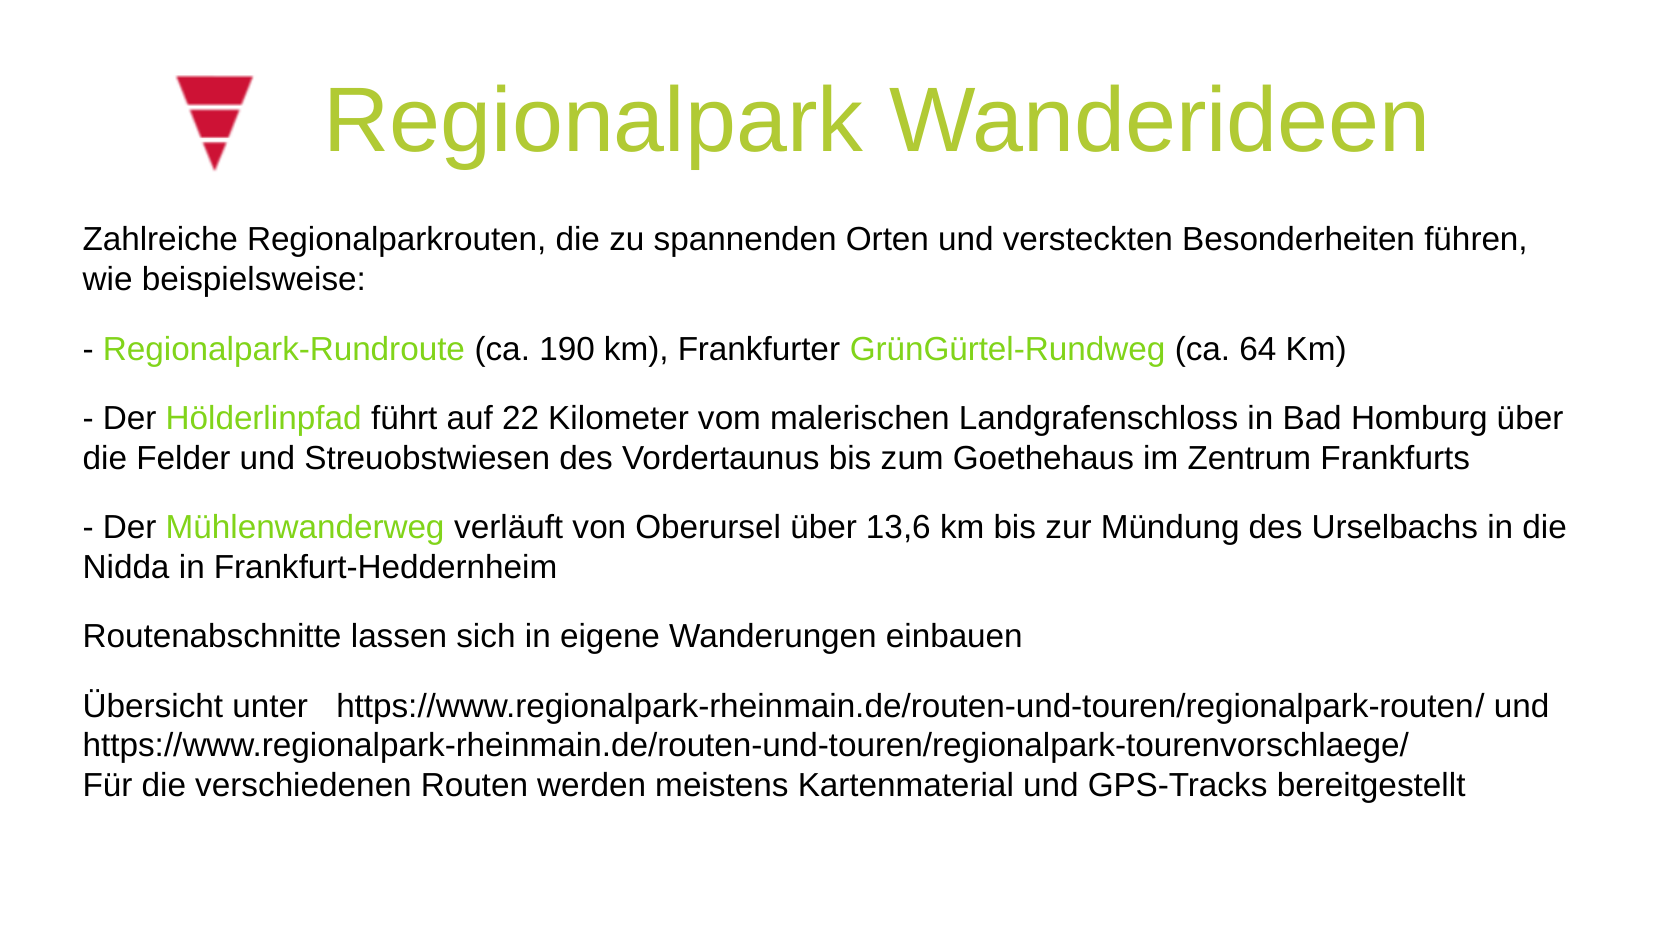

# Regionalpark Wanderideen
Zahlreiche Regionalparkrouten, die zu spannenden Orten und versteckten Besonderheiten führen, wie beispielsweise:
- Regionalpark-Rundroute (ca. 190 km), Frankfurter GrünGürtel-Rundweg (ca. 64 Km)
- Der Hölderlinpfad führt auf 22 Kilometer vom malerischen Landgrafenschloss in Bad Homburg über die Felder und Streuobstwiesen des Vordertaunus bis zum Goethehaus im Zentrum Frankfurts
- Der Mühlenwanderweg verläuft von Oberursel über 13,6 km bis zur Mündung des Urselbachs in die Nidda in Frankfurt-Heddernheim
Routenabschnitte lassen sich in eigene Wanderungen einbauen
Übersicht unter https://www.regionalpark-rheinmain.de/routen-und-touren/regionalpark-routen/ und https://www.regionalpark-rheinmain.de/routen-und-touren/regionalpark-tourenvorschlaege/
Für die verschiedenen Routen werden meistens Kartenmaterial und GPS-Tracks bereitgestellt